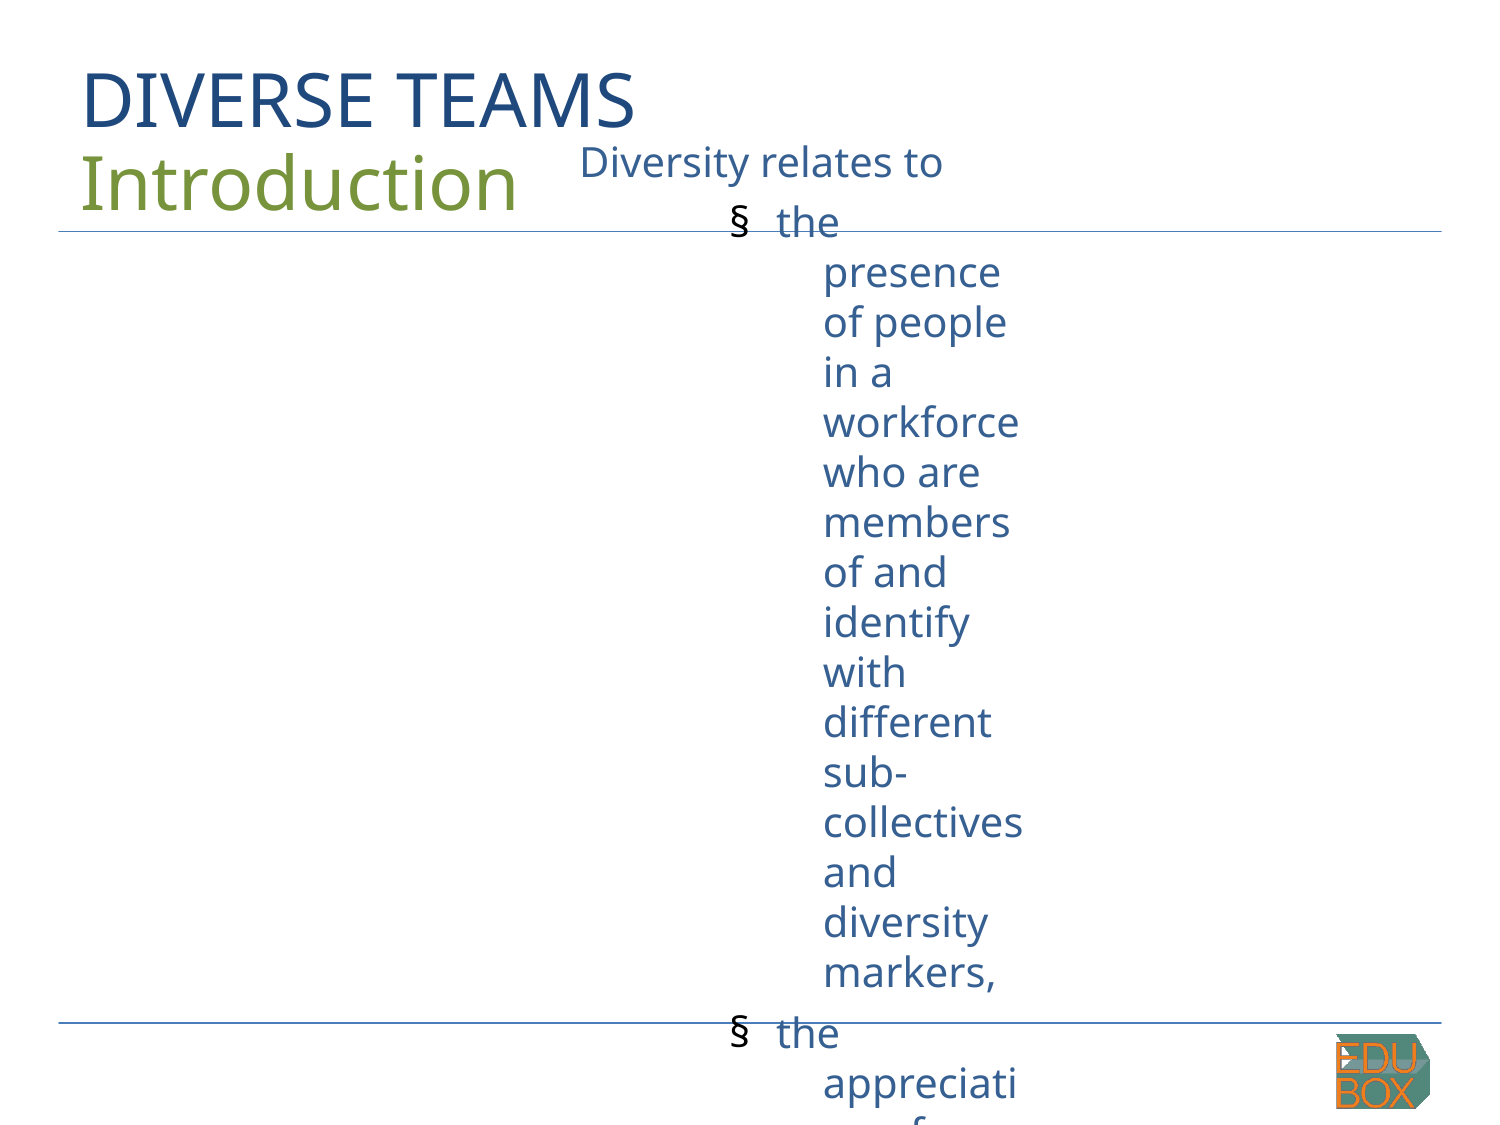

# DIVERSE TEAMS
Introduction
Diversity relates to
the presence of people in a workforce who are members of and identify with different sub-collectives and diversity markers,
the appreciation of differences between people working together, and
the utilisation and incorporation of the homogeneity and heterogeneity of the workforce as a potential to generate added value towards the achievement of a common goal